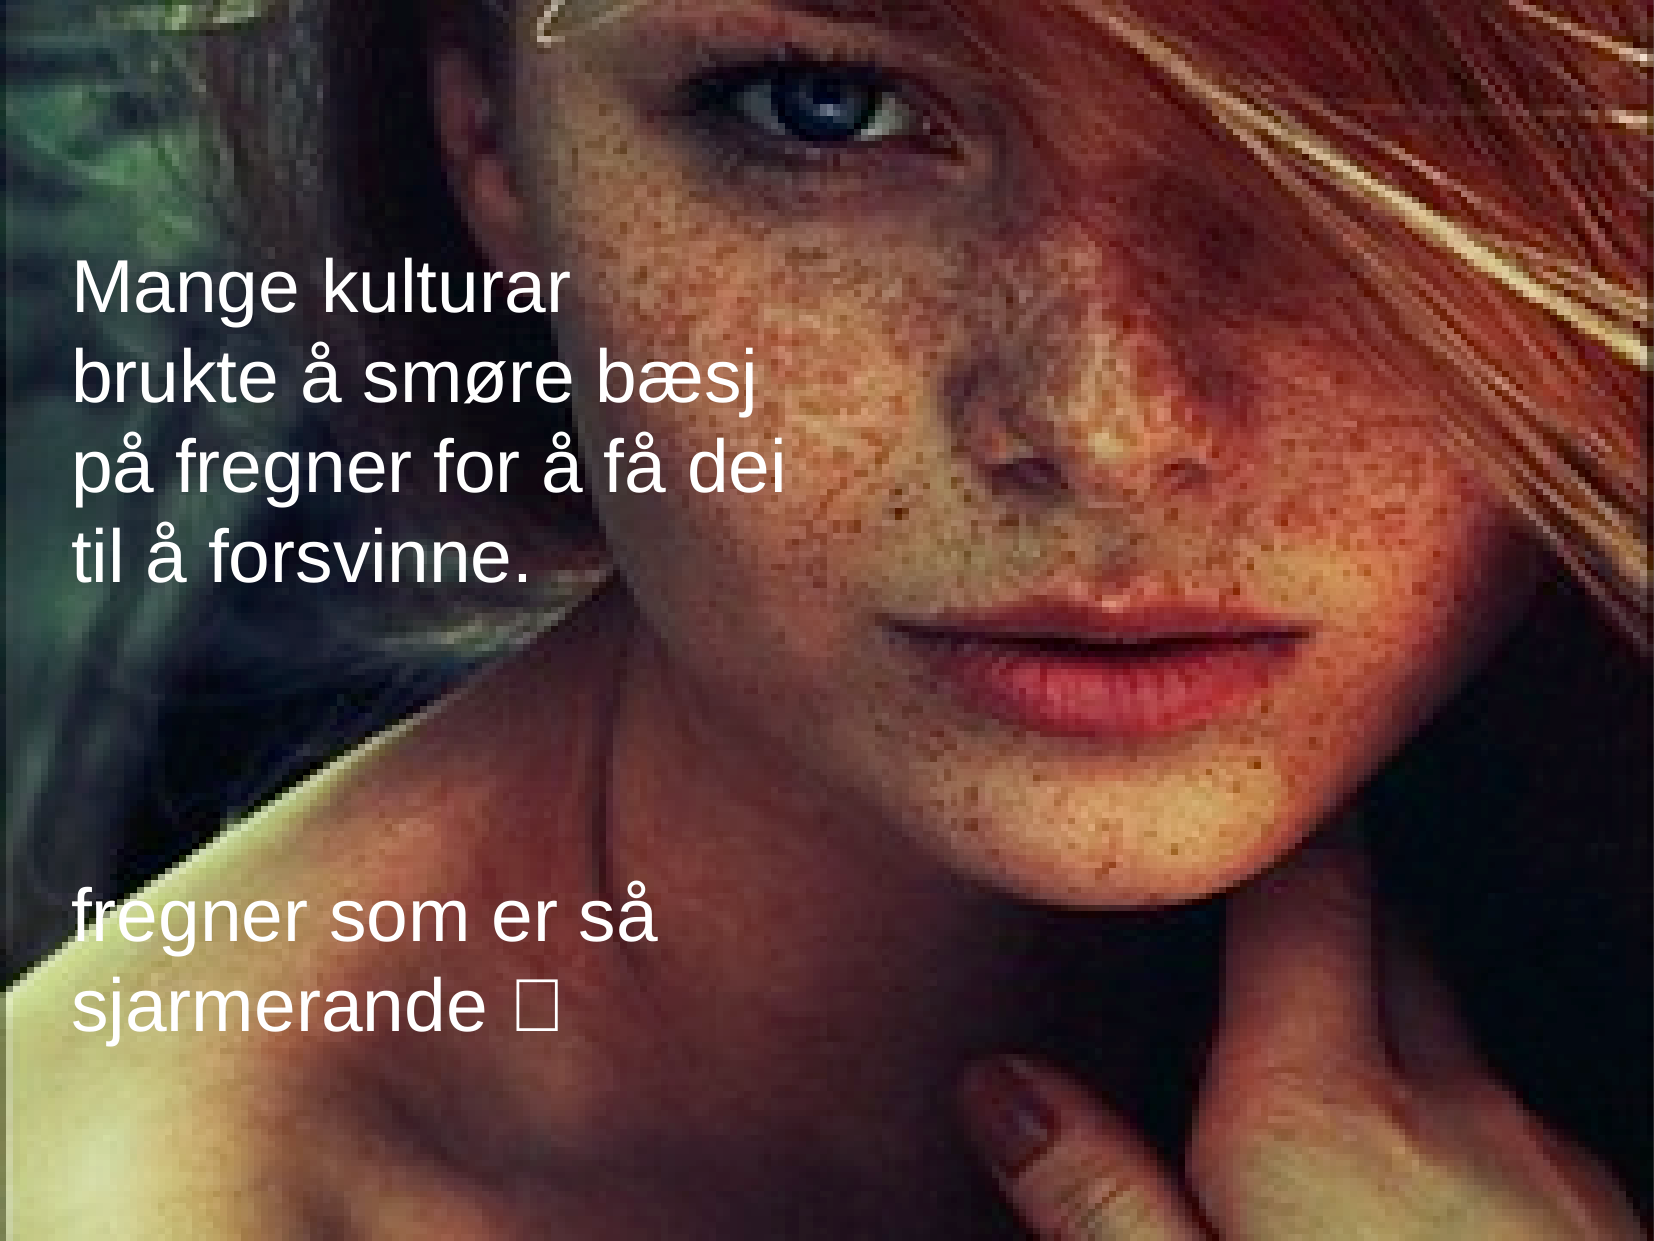

# Mange kulturar brukte å smøre bæsj på fregner for å få dei til å forsvinne.
fregner som er så sjarmerande 